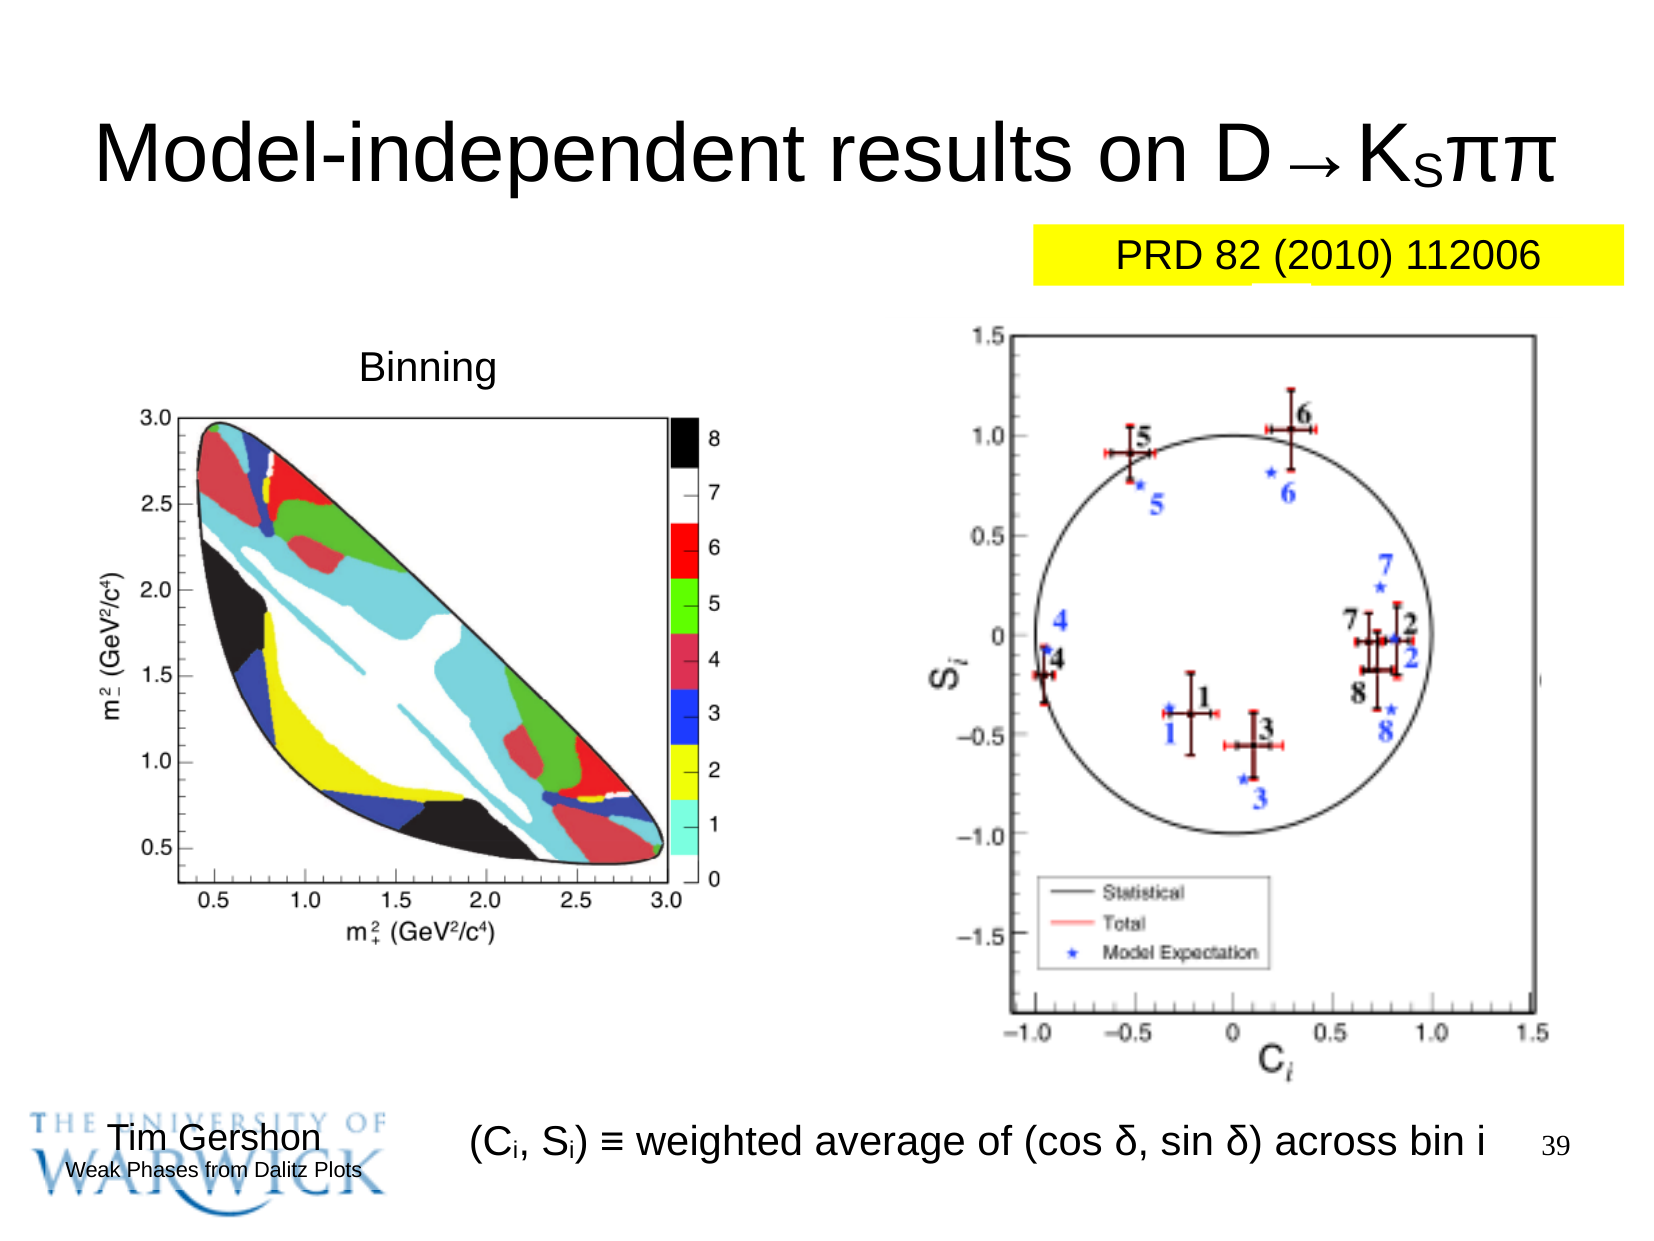

# Model-independent results on D→KSππ
PRD 82 (2010) 112006
Binning
Tim Gershon
Weak Phases from Dalitz Plots
(Ci, Si) ≡ weighted average of (cos δ, sin δ) across bin i
39